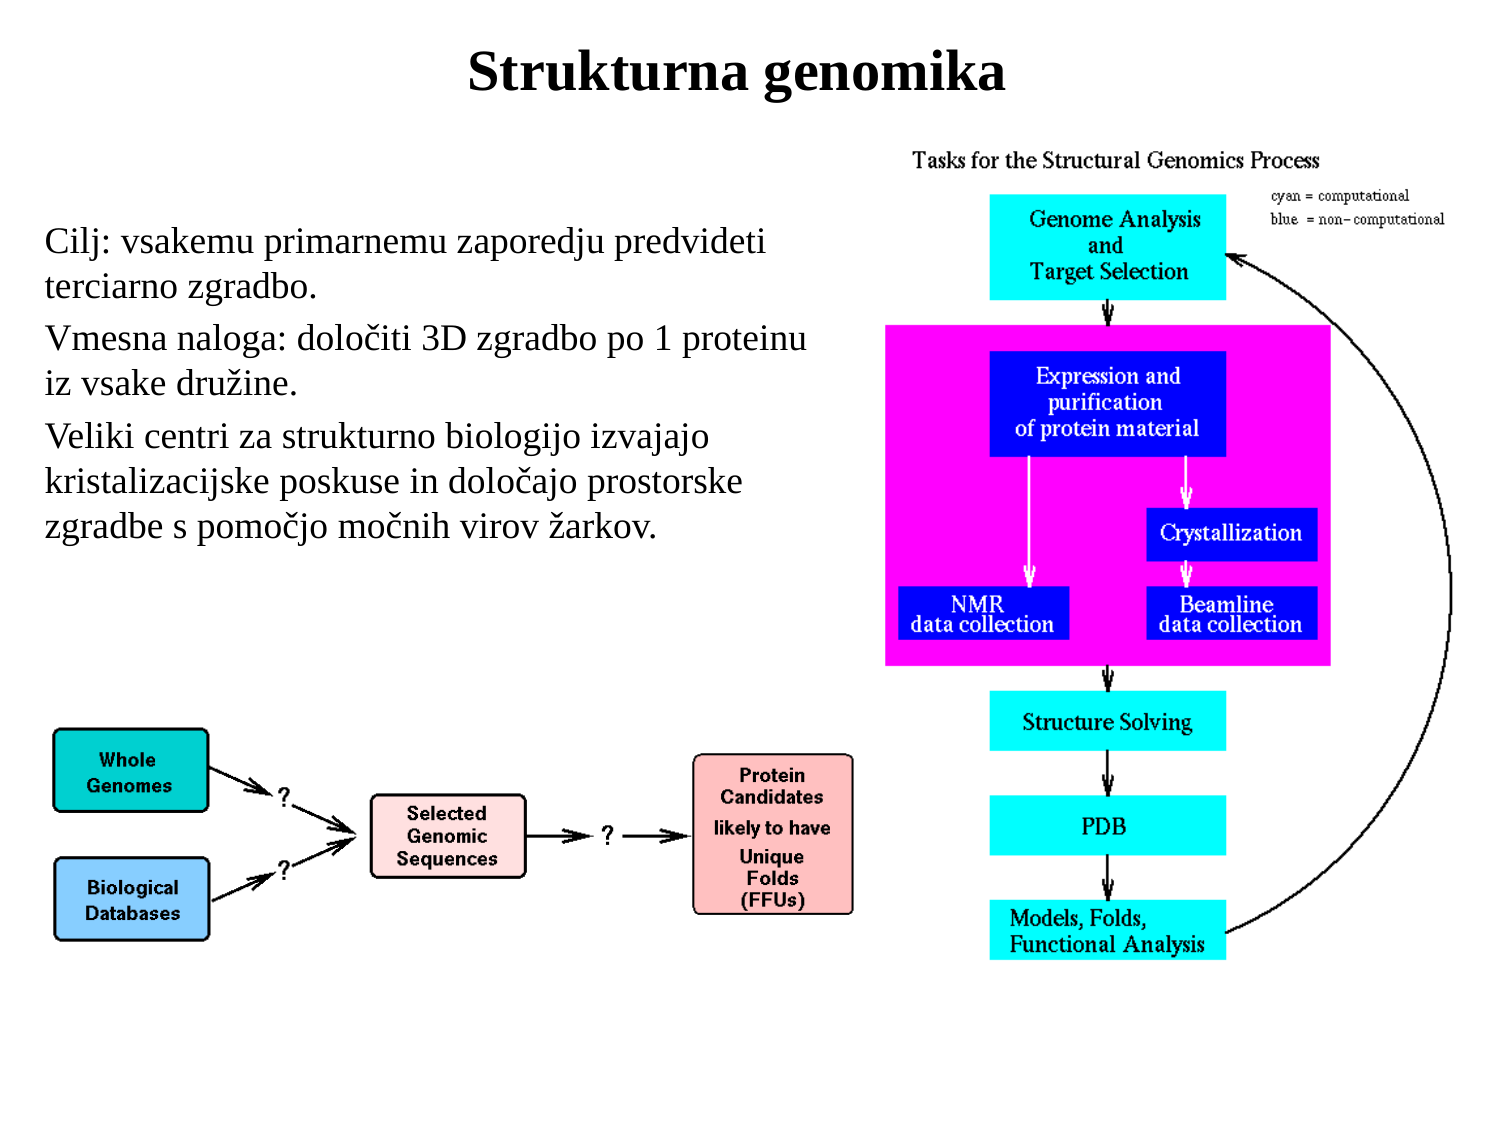

# Strukturna genomika
Cilj: vsakemu primarnemu zaporedju predvideti terciarno zgradbo.
Vmesna naloga: določiti 3D zgradbo po 1 proteinu iz vsake družine.
Veliki centri za strukturno biologijo izvajajo kristalizacijske poskuse in določajo prostorske zgradbe s pomočjo močnih virov žarkov.